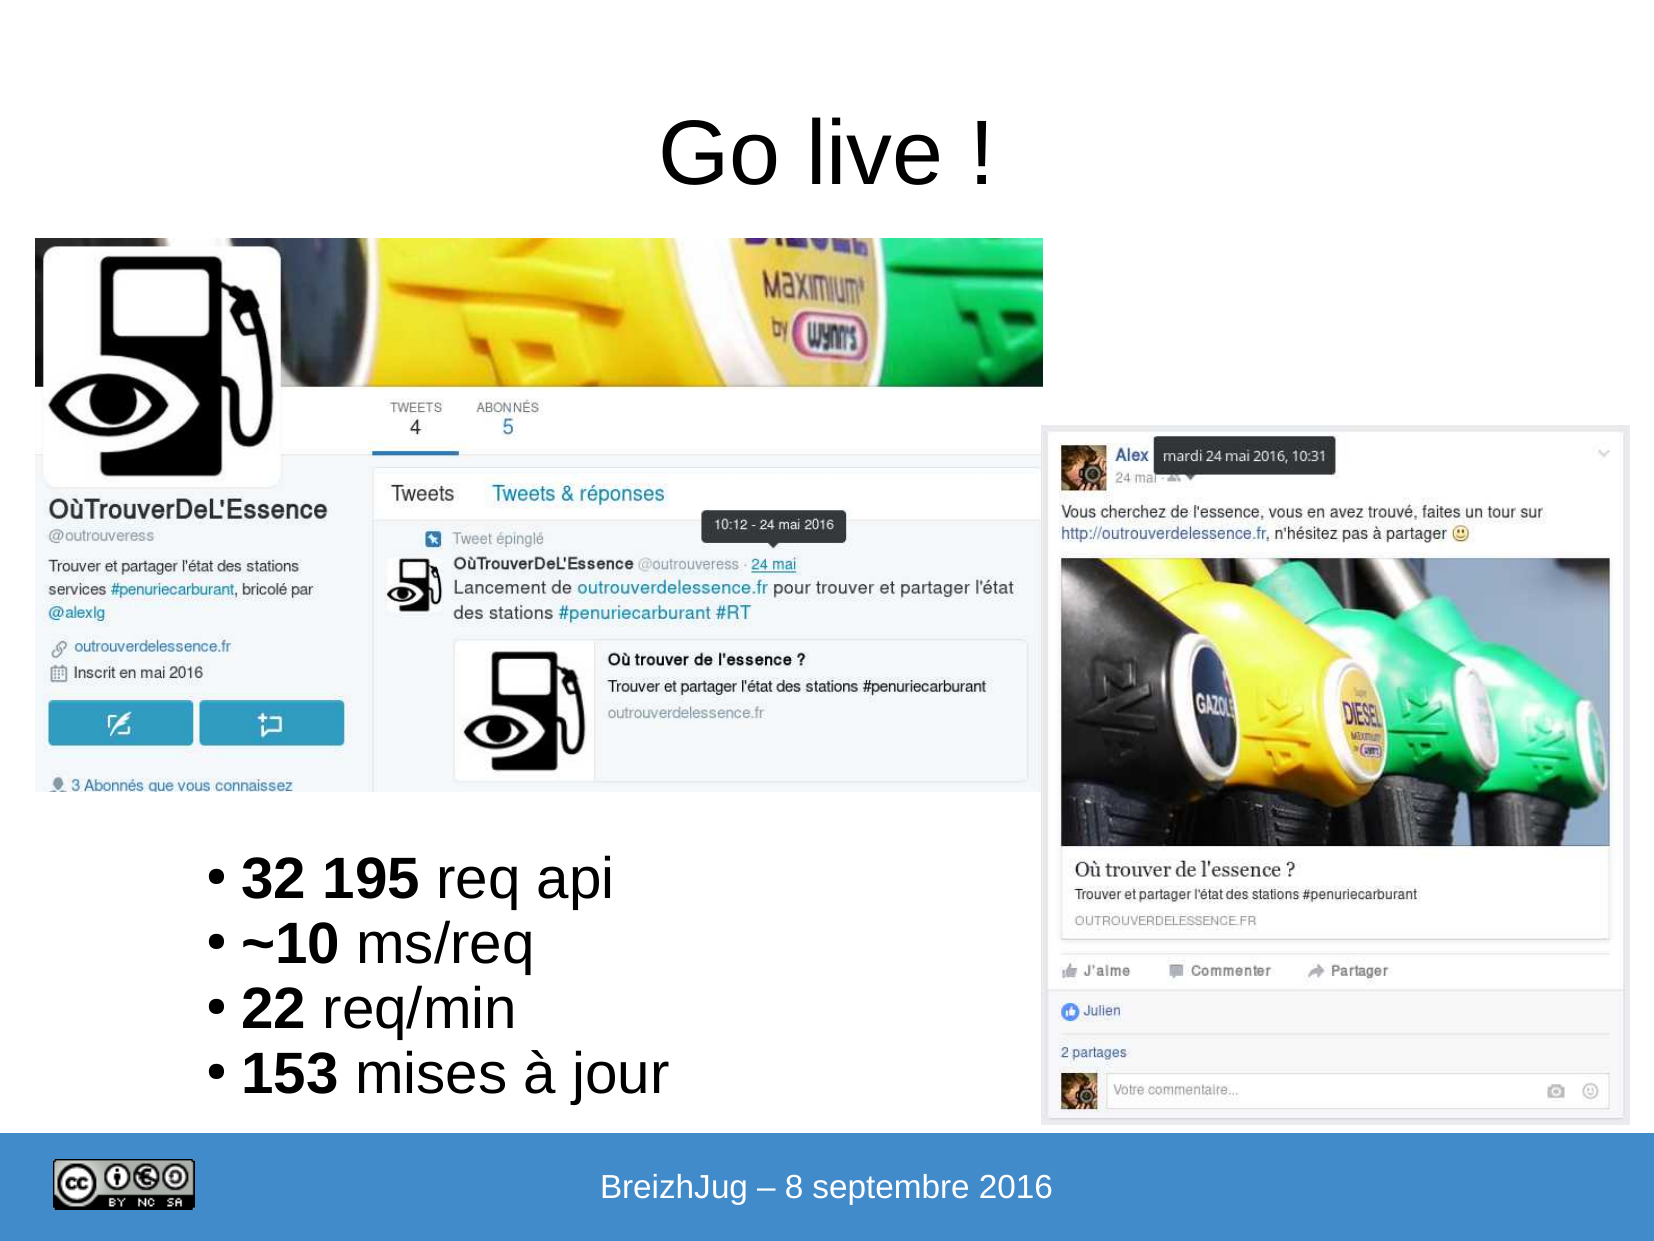

# Go live !
32 195 req api
~10 ms/req
22 req/min
153 mises à jour